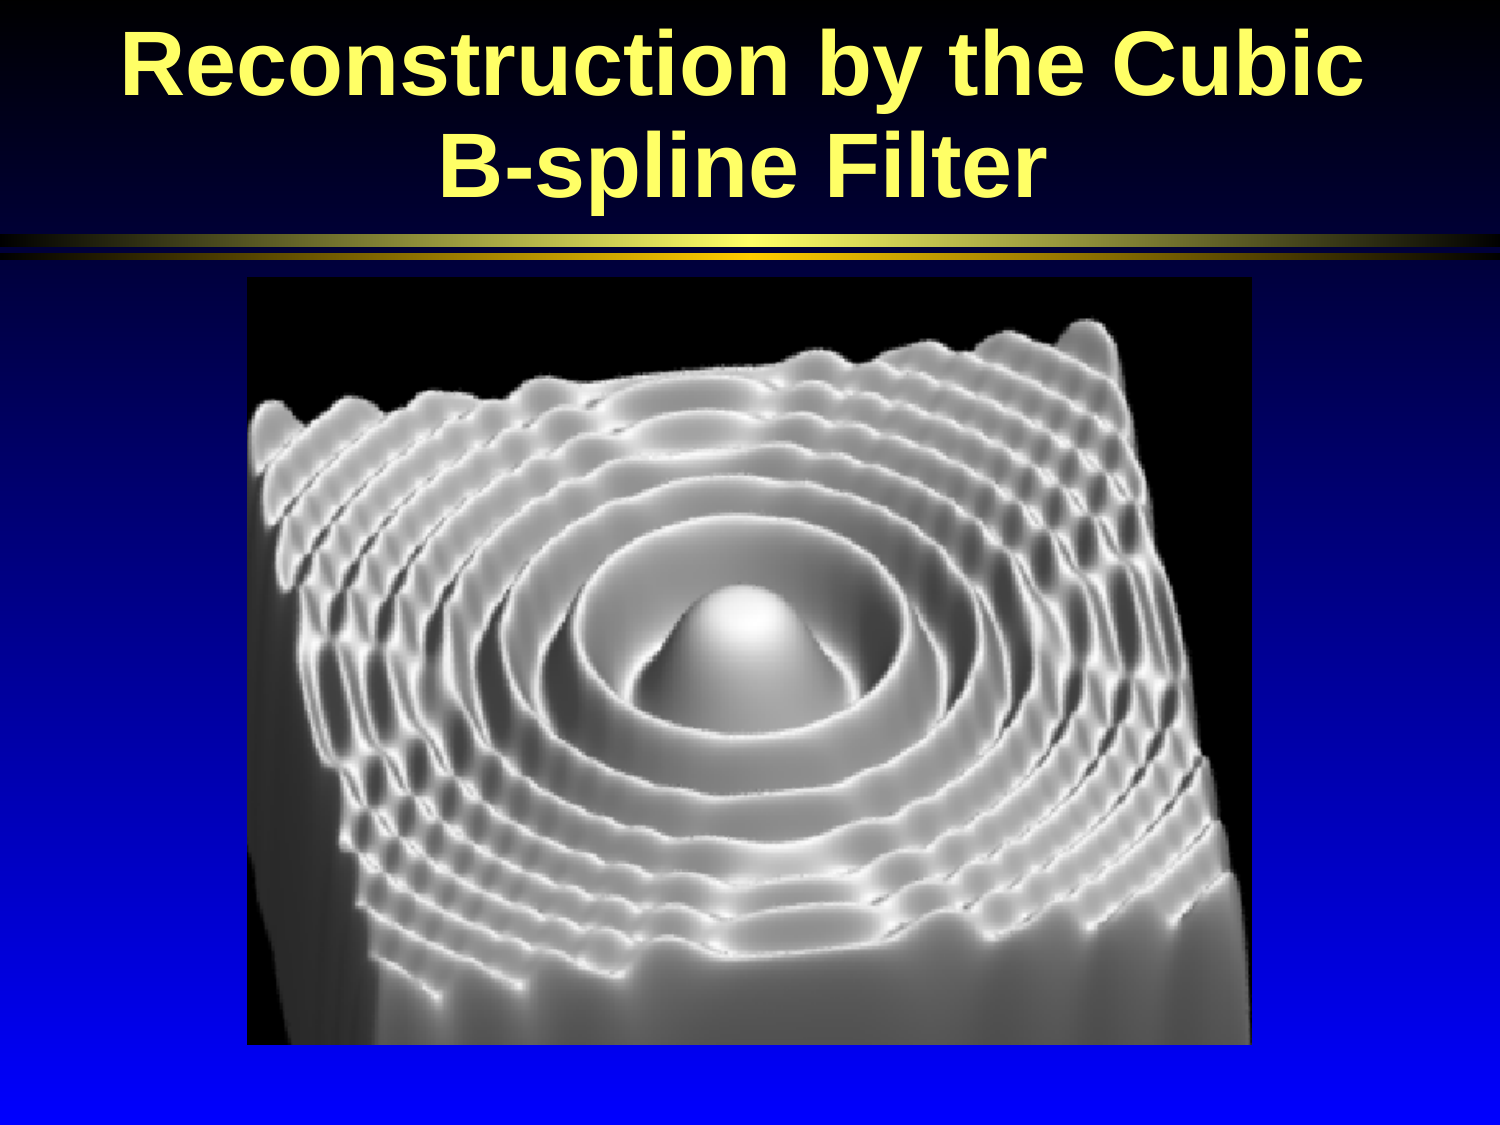

# Reconstruction by the Cubic B-spline Filter